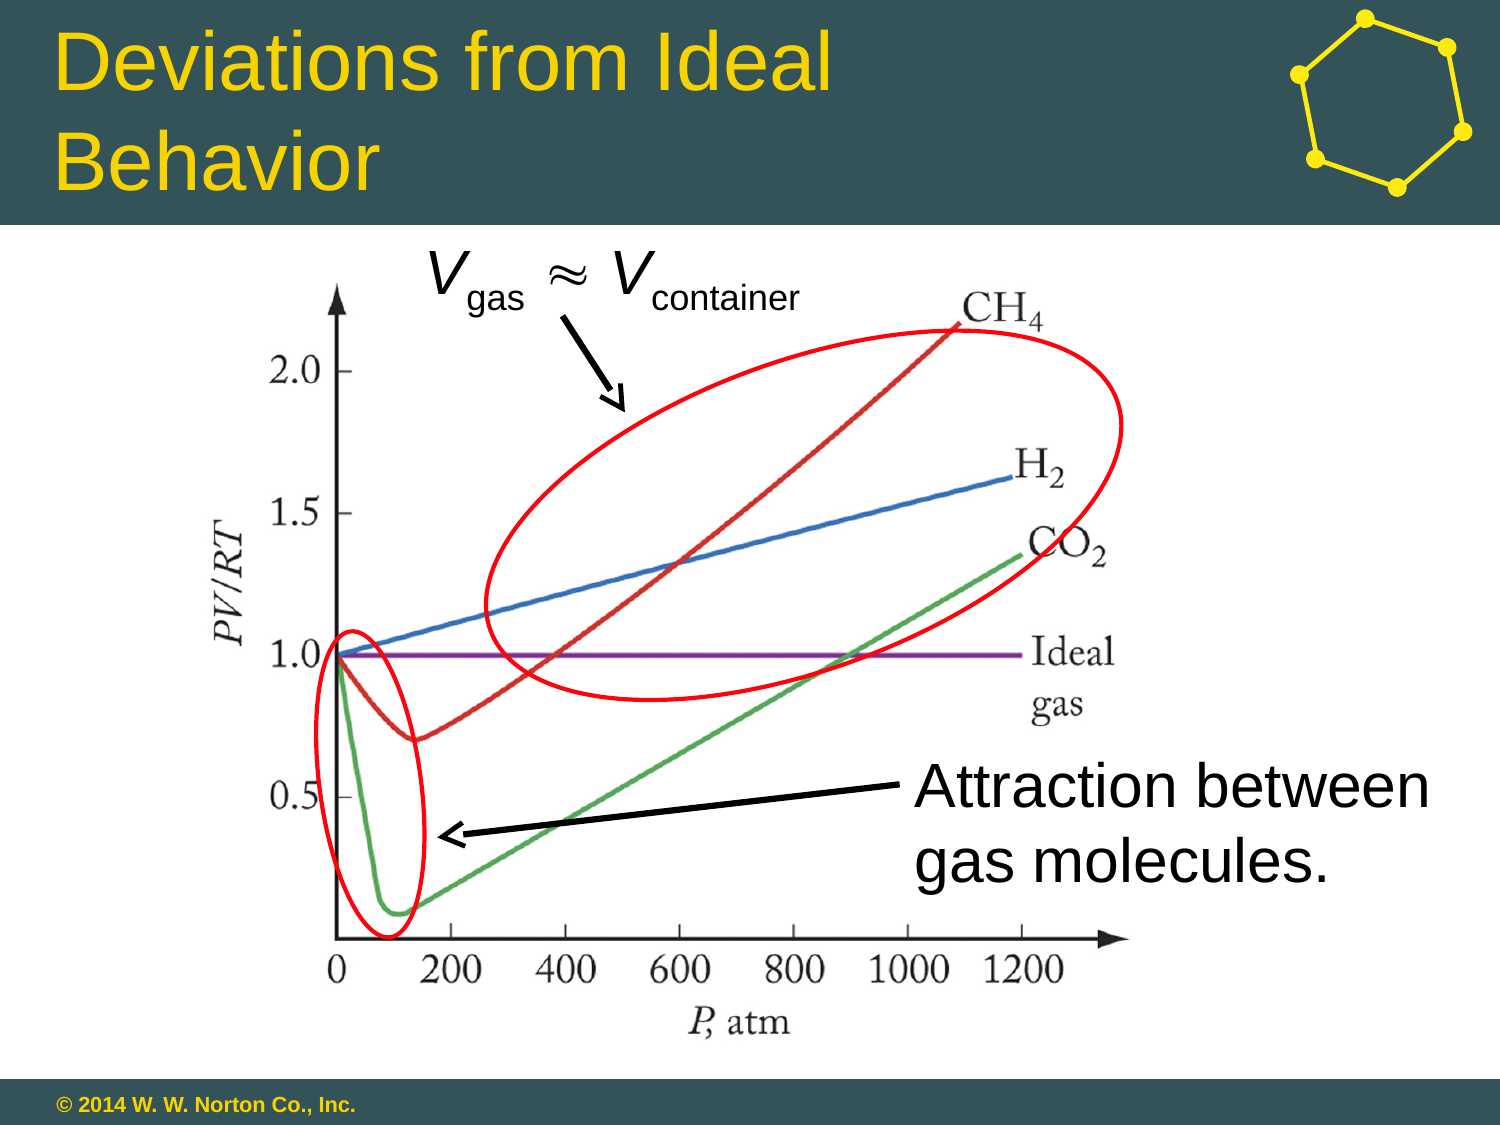

# Deviations from Ideal Behavior
Vgas  Vcontainer
Attraction between gas molecules.